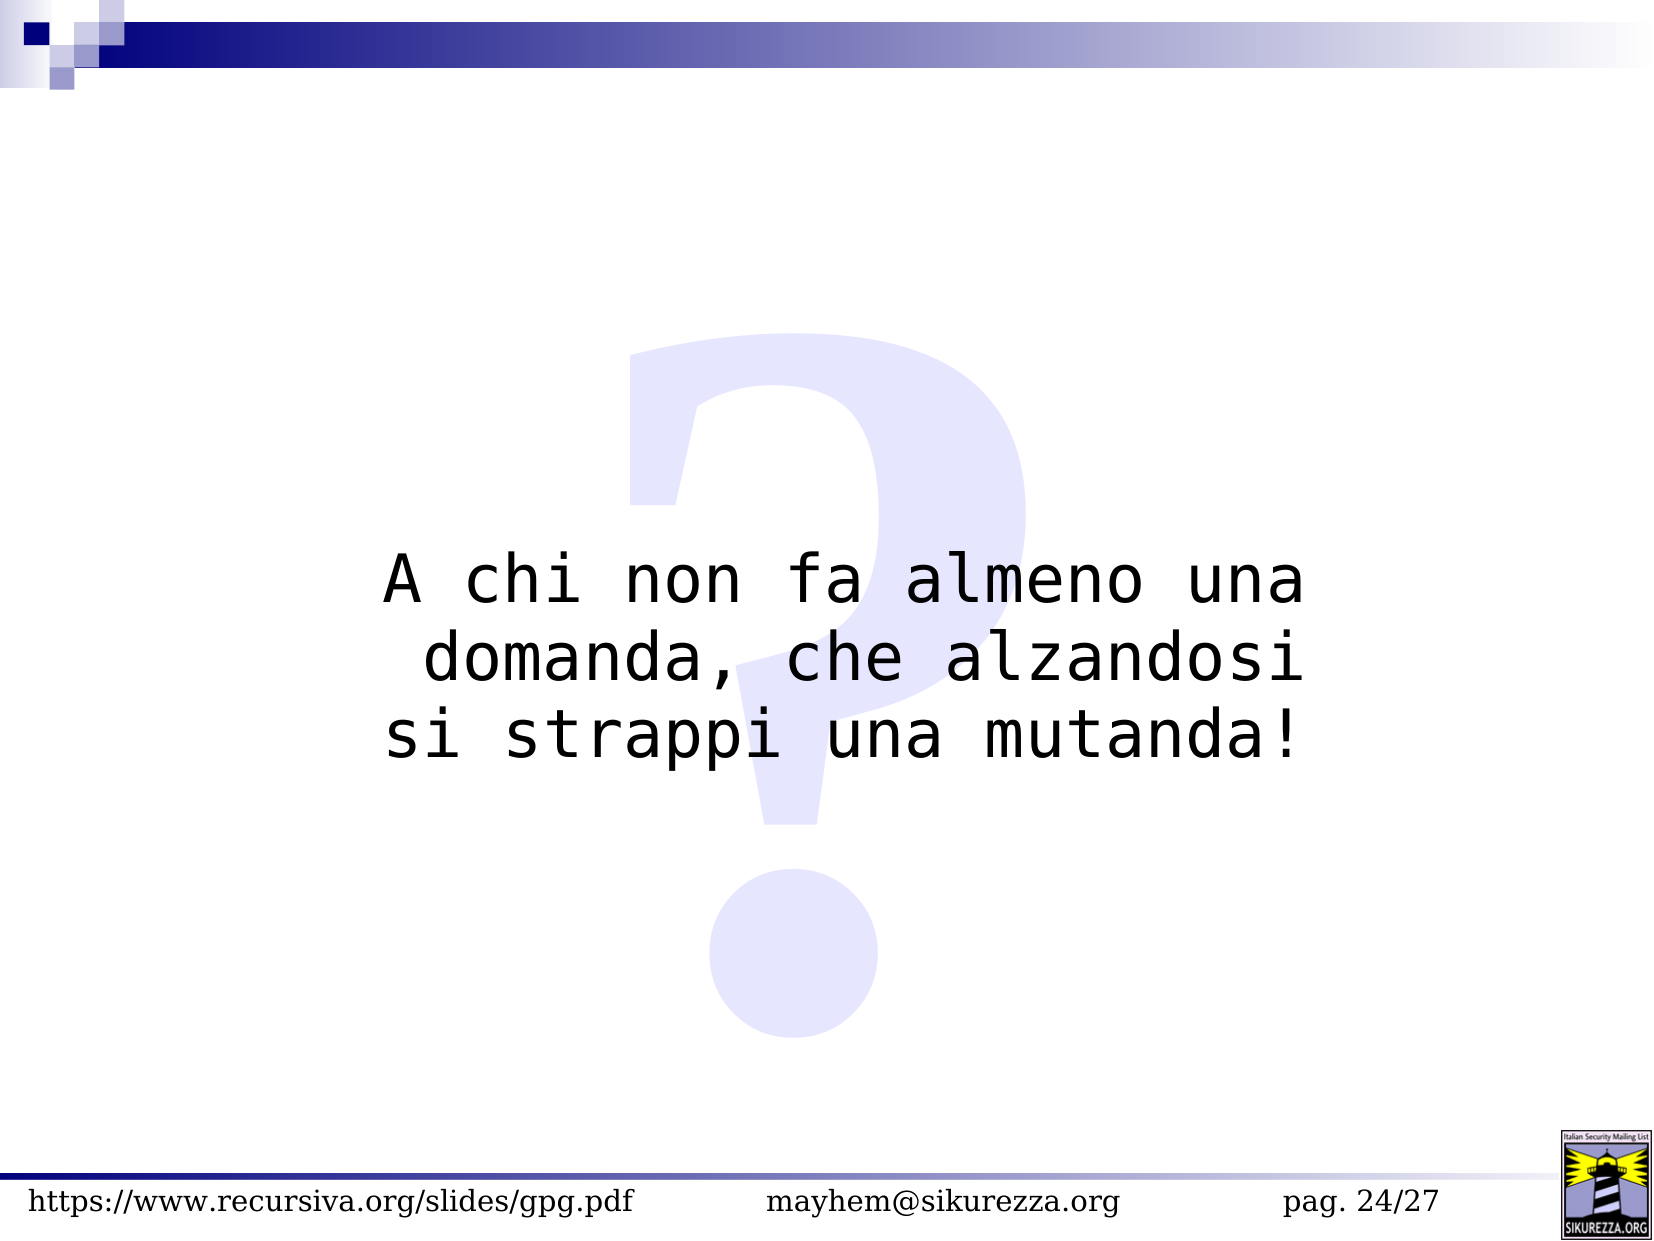

# ?
A chi non fa almeno una
 domanda, che alzandosi
si strappi una mutanda!